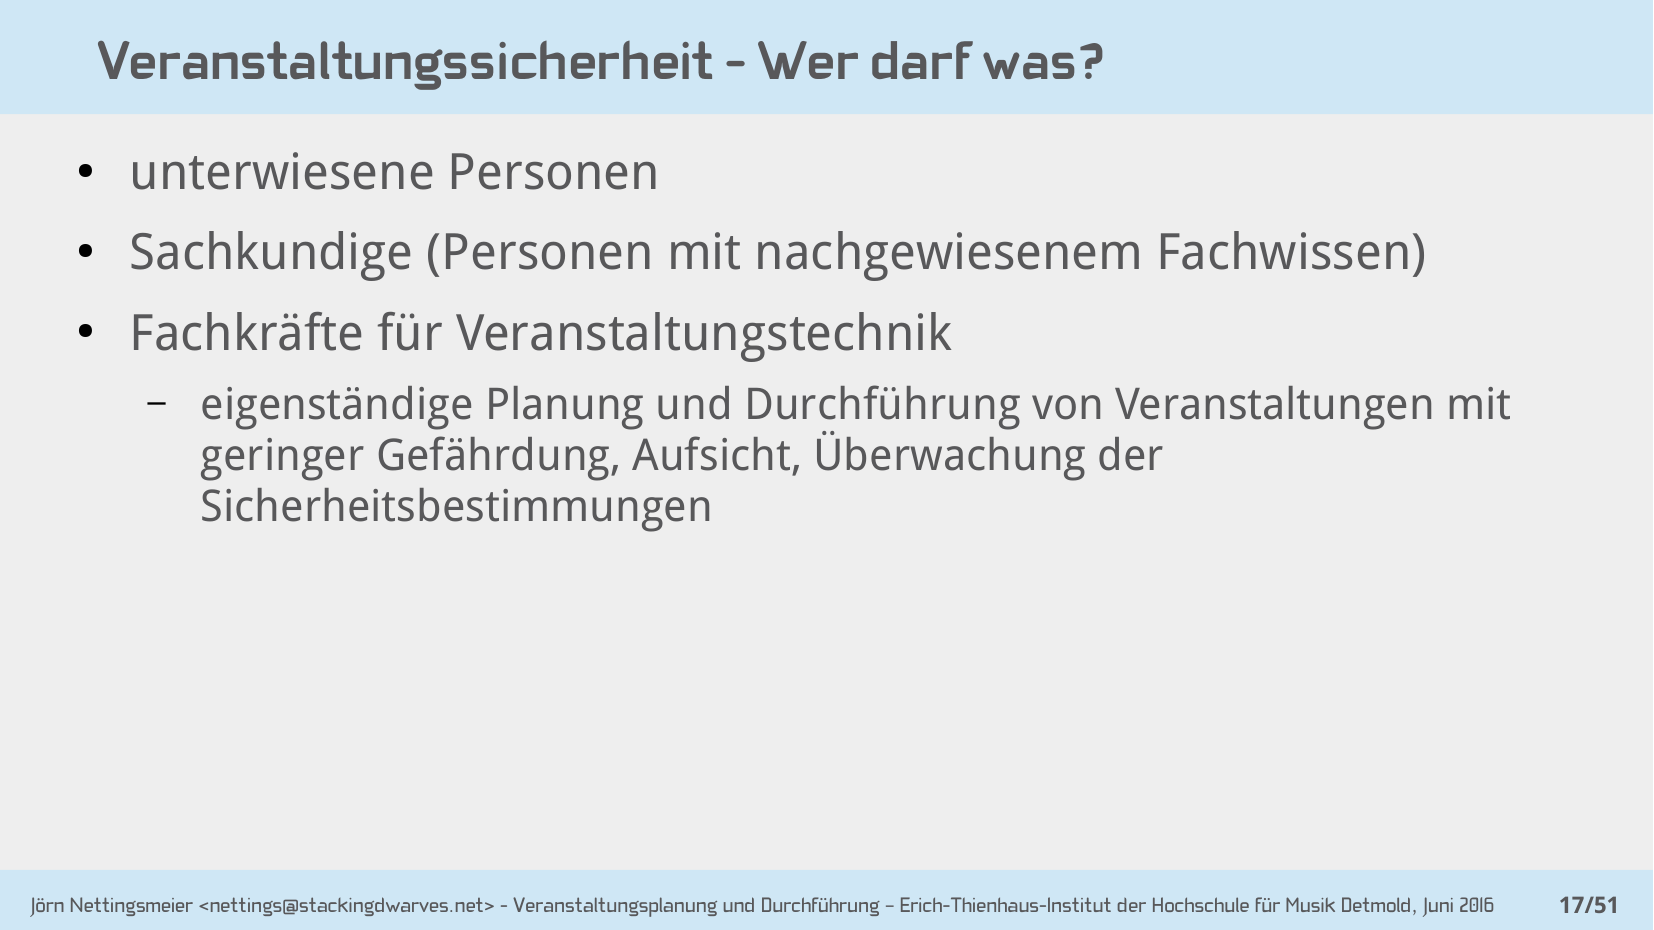

# Veranstaltungssicherheit - Wer darf was?
unterwiesene Personen
Sachkundige (Personen mit nachgewiesenem Fachwissen)
Fachkräfte für Veranstaltungstechnik
eigenständige Planung und Durchführung von Veranstaltungen mit geringer Gefährdung, Aufsicht, Überwachung der Sicherheitsbestimmungen